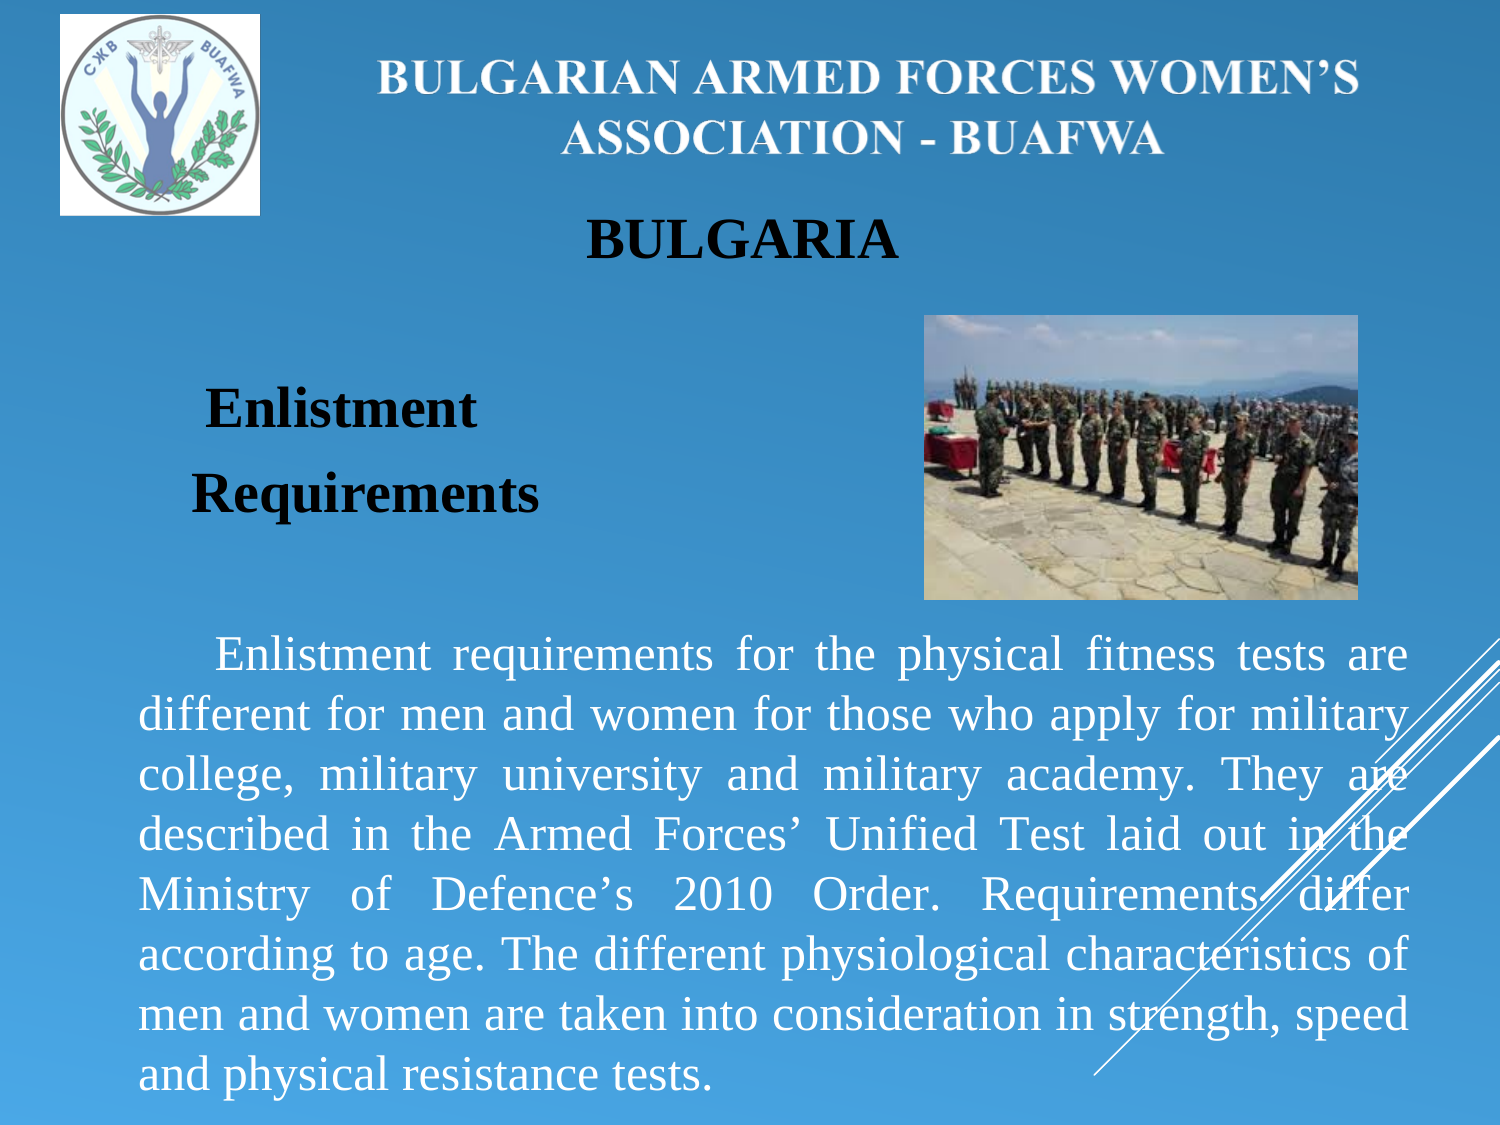

BULGARIA
 Enlistment
 Requirements
		Enlistment requirements for the physical fitness tests are different for men and women for those who apply for military college, military university and military academy. They are described in the Armed Forces’ Unified Test laid out in the Ministry of Defence’s 2010 Order. Requirements differ according to age. The different physiological characteristics of men and women are taken into consideration in strength, speed and physical resistance tests.